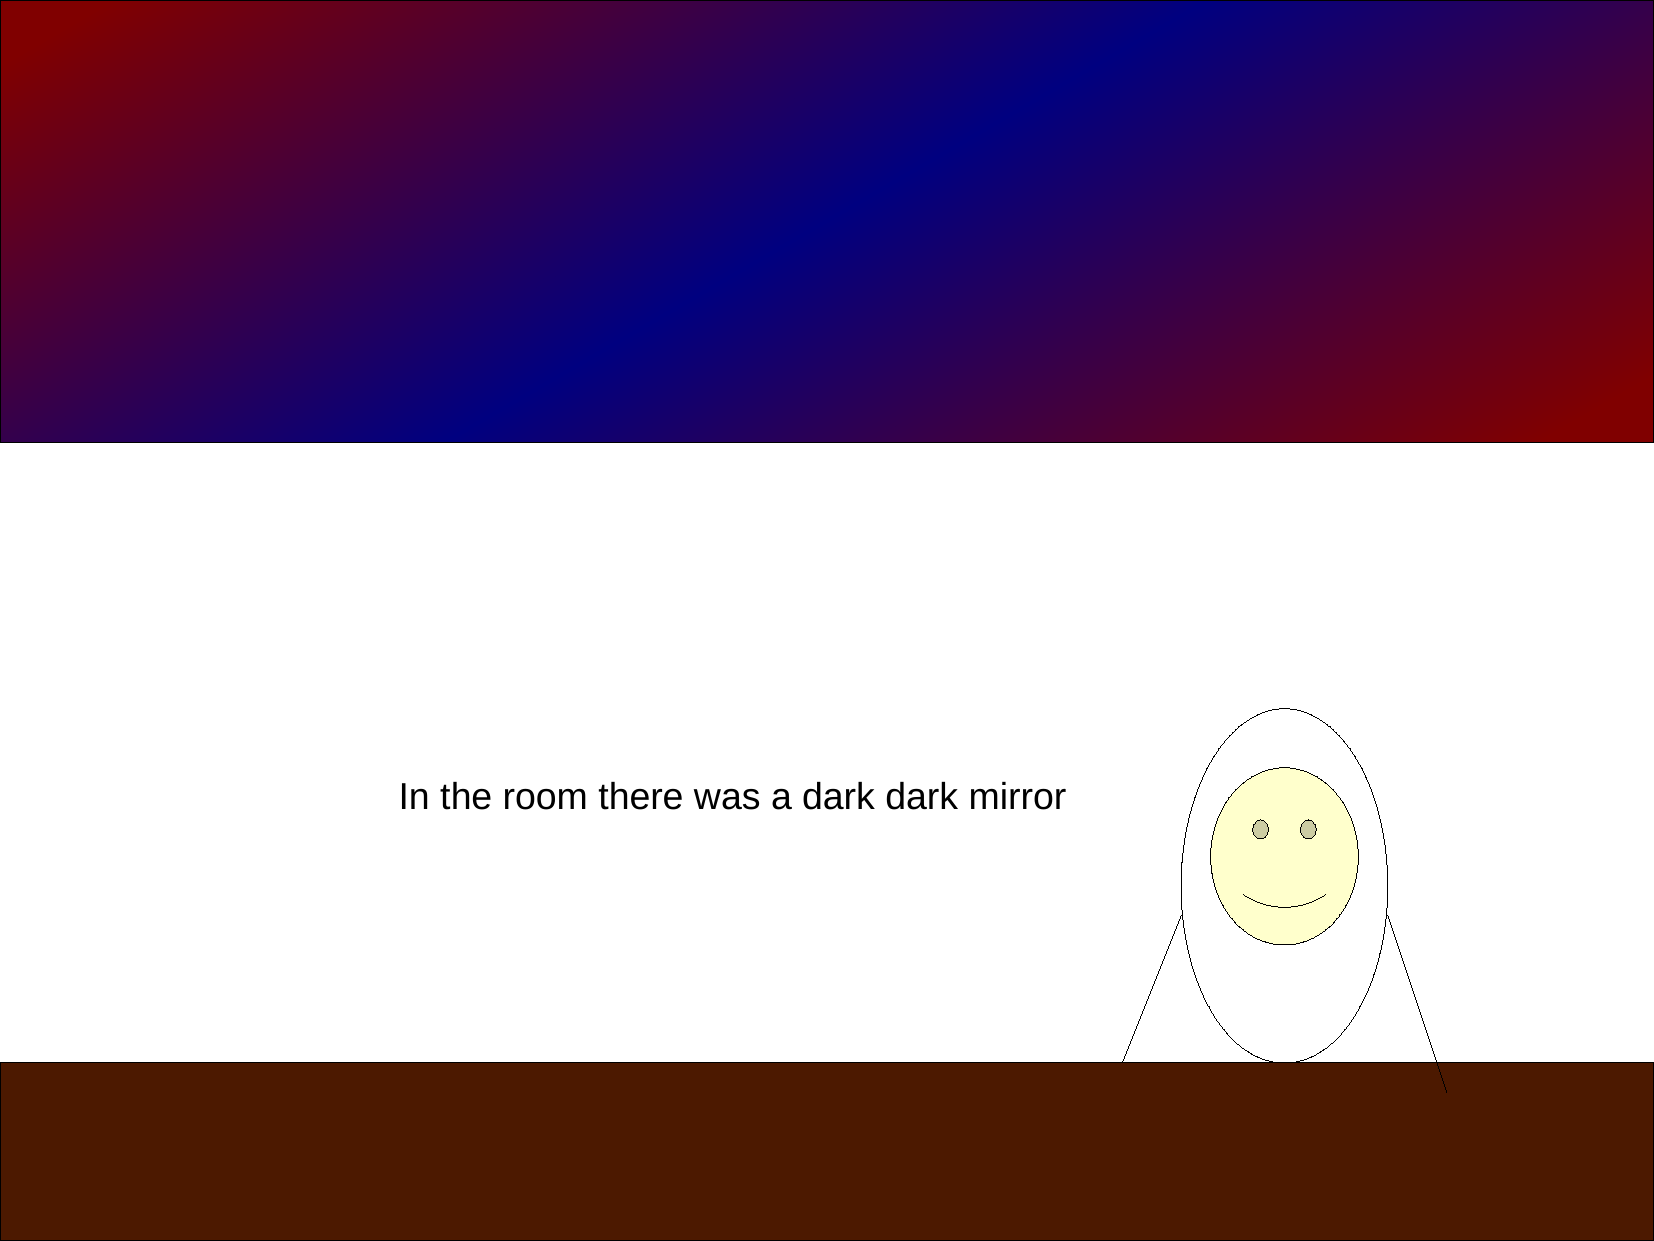

In the room there was a dark dark mirror